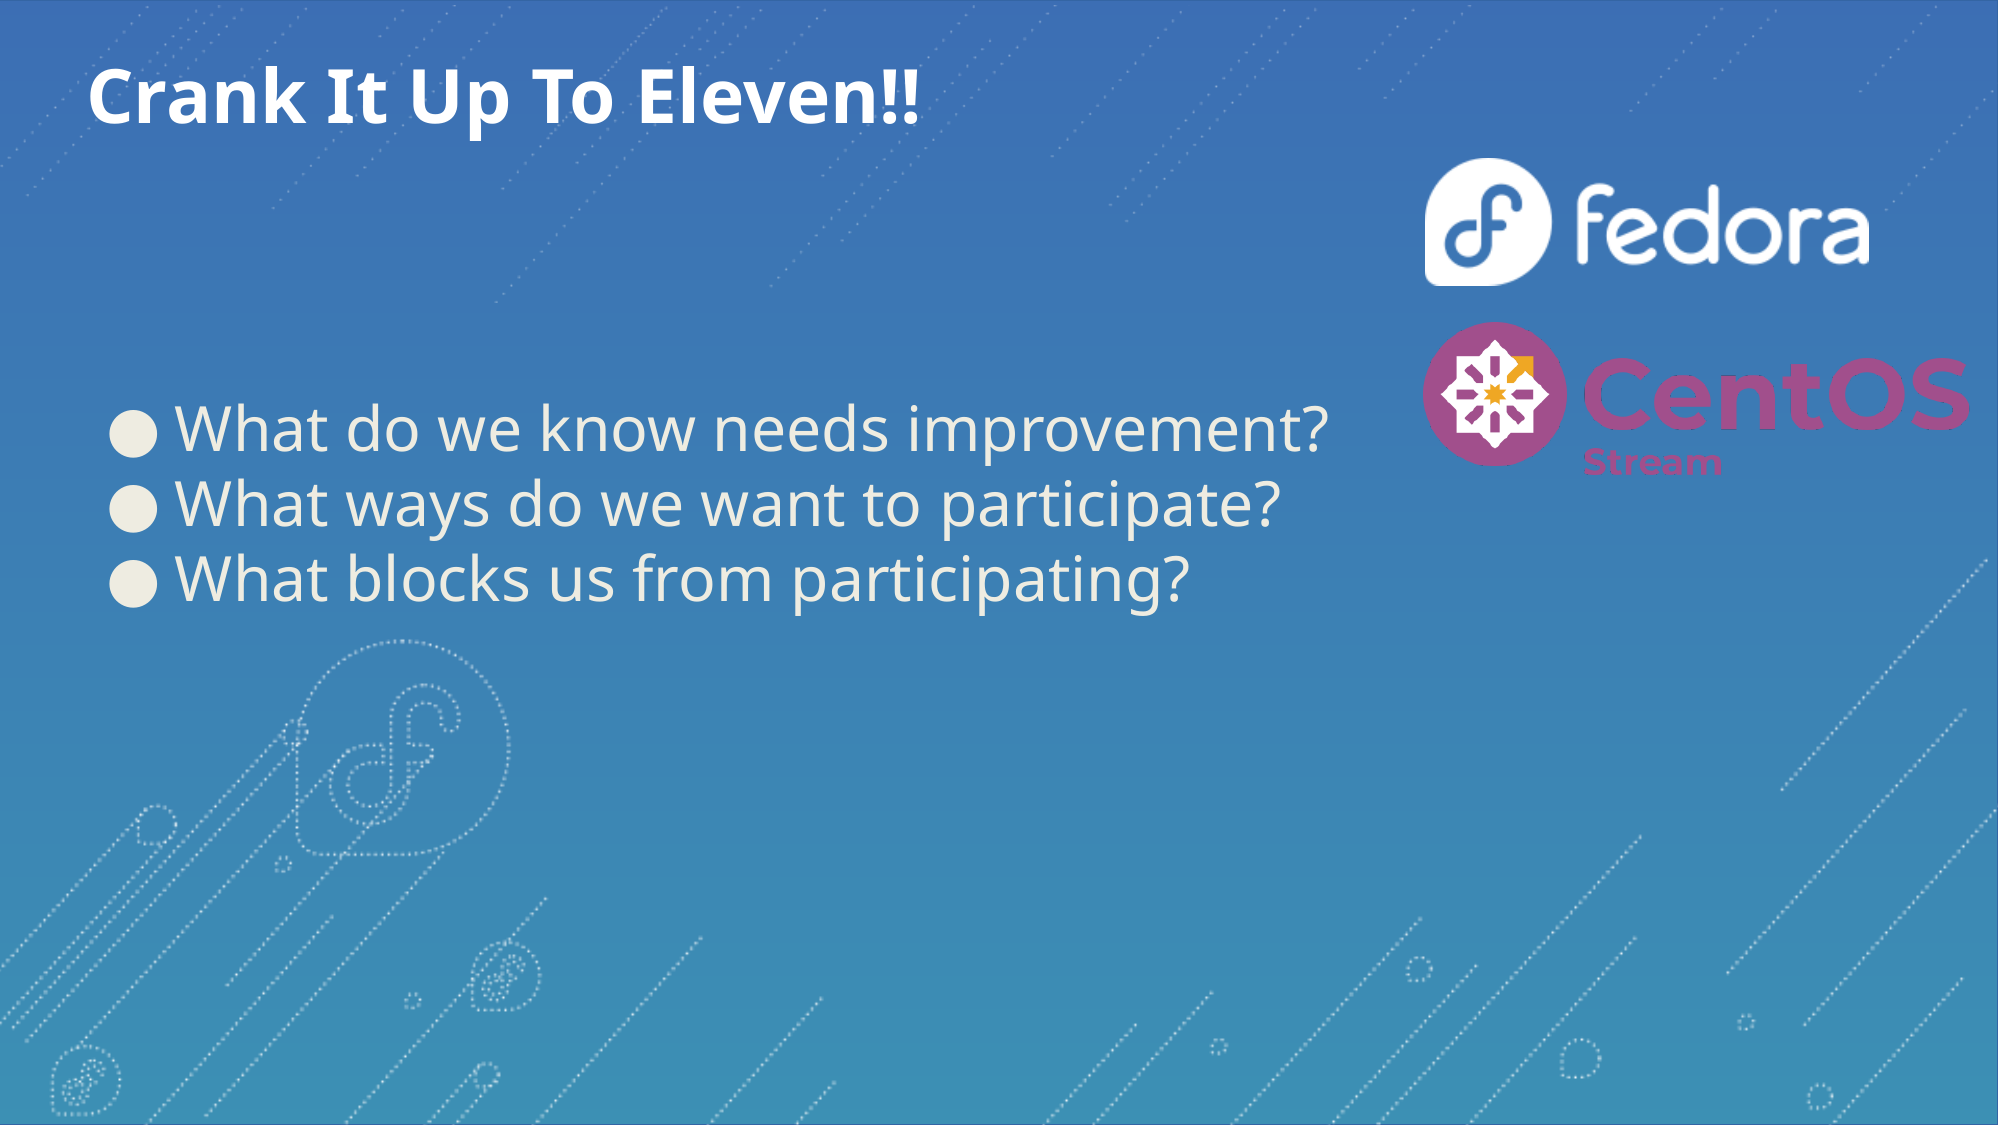

# Crank It Up To Eleven!!
What do we know needs improvement?
What ways do we want to participate?
What blocks us from participating?